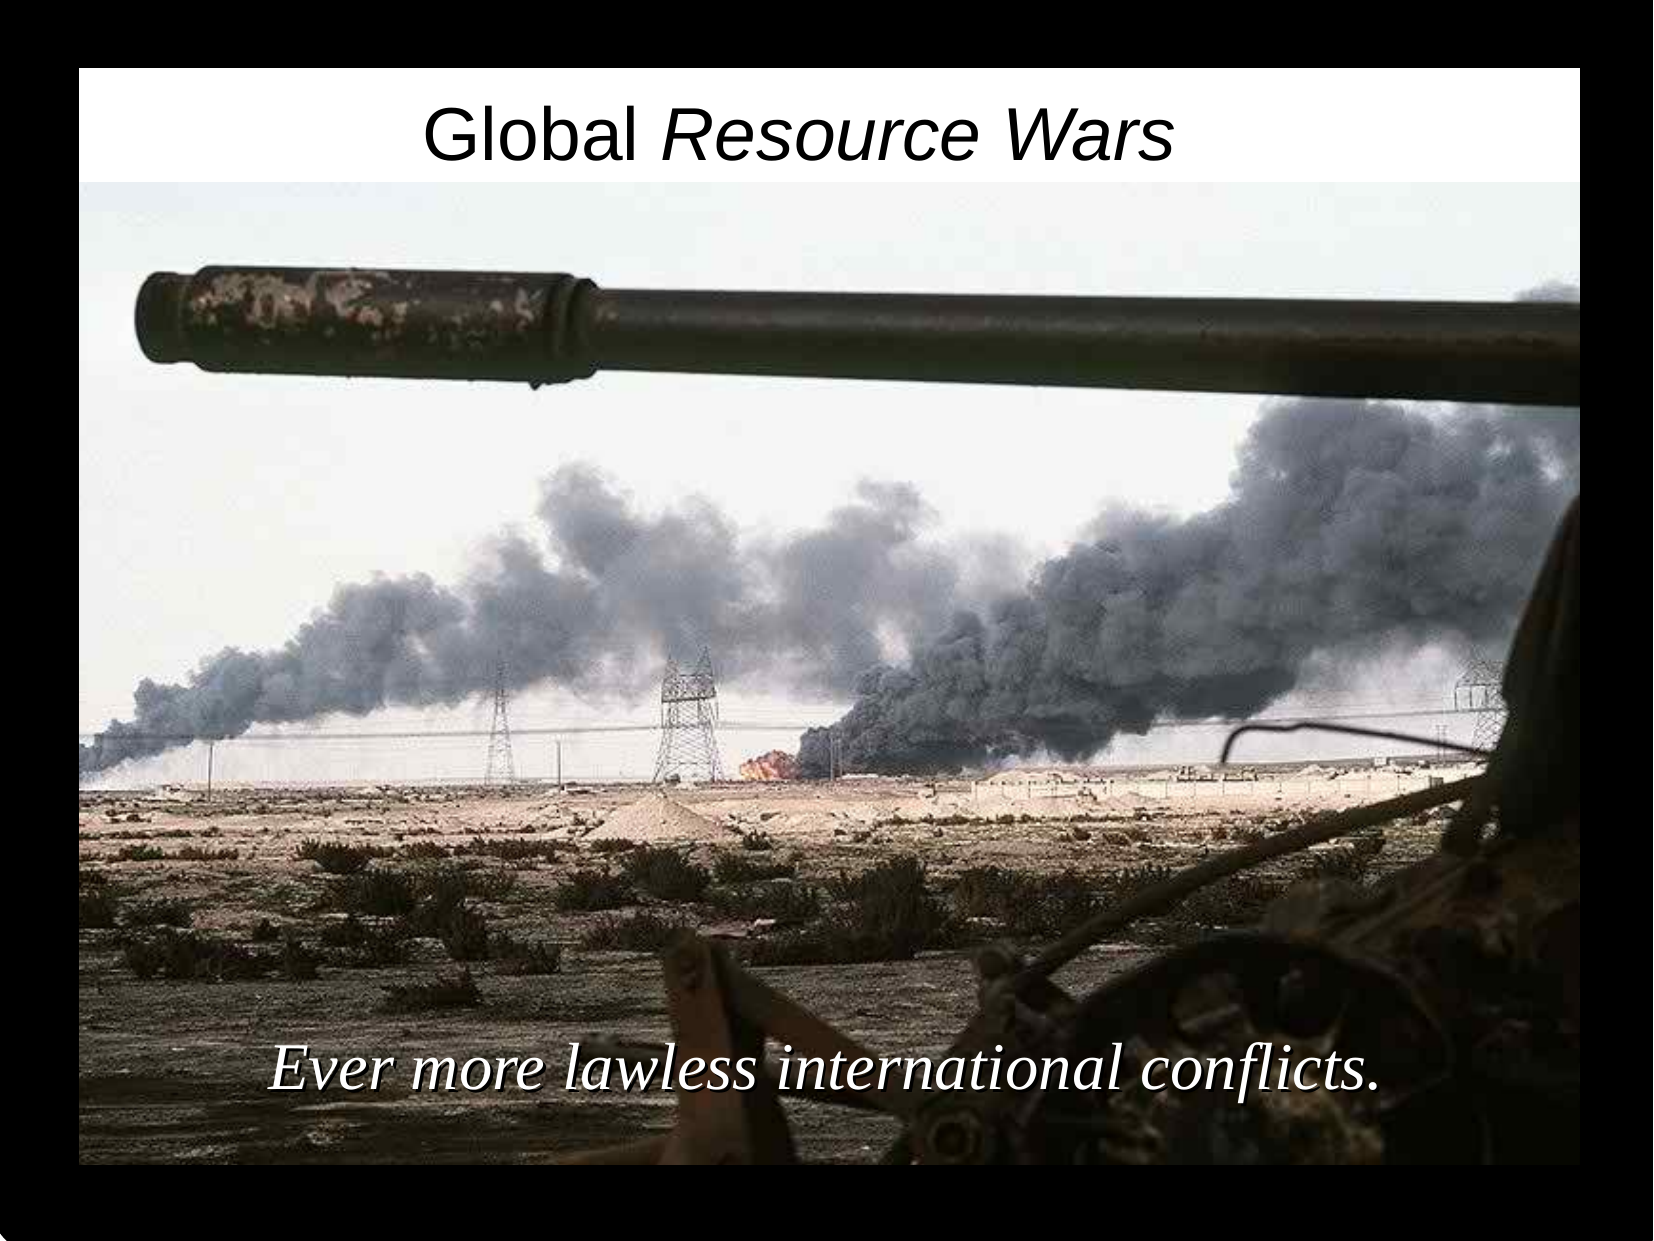

Global Resource Wars
Ever more lawless international conflicts.